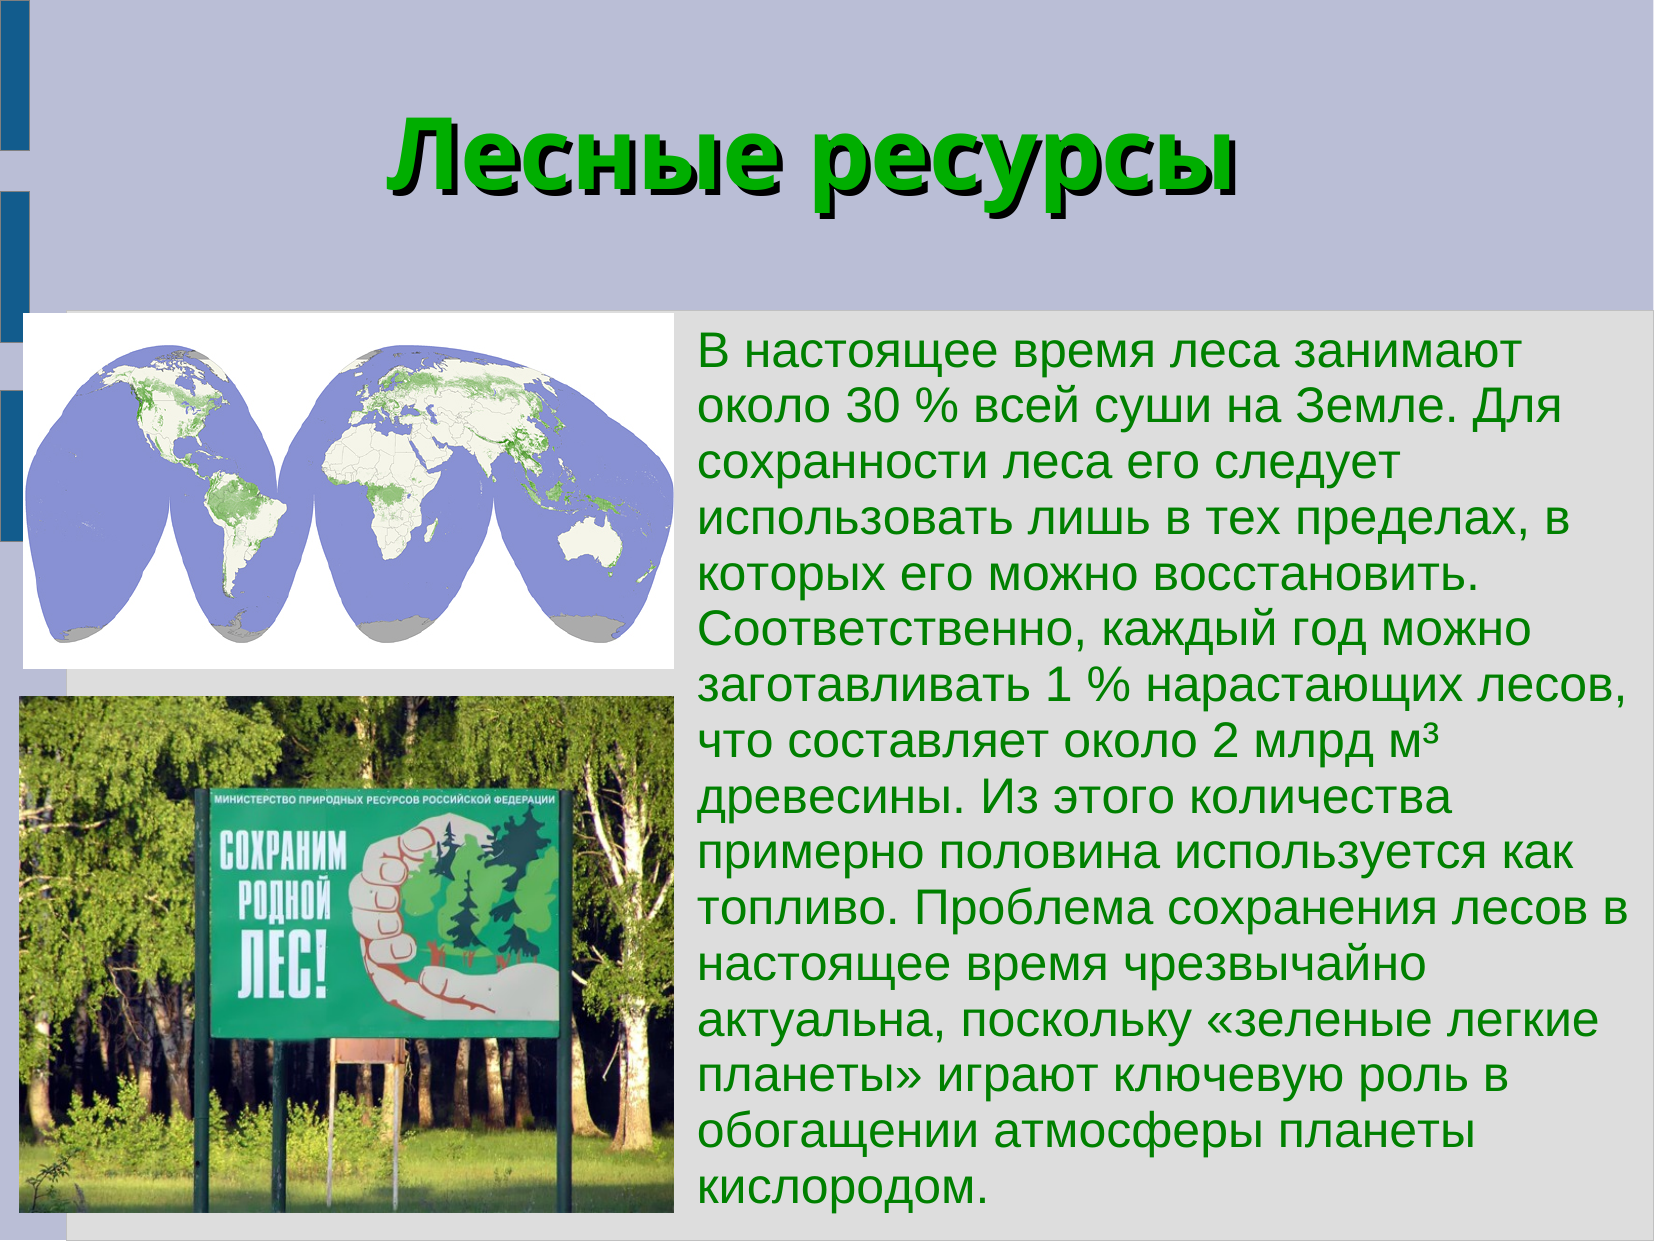

Лесные ресурсы
# В настоящее время леса занимают около 30 % всей суши на Земле. Для сохранности леса его следует использовать лишь в тех пределах, в которых его можно восстановить. Соответственно, каждый год можно заготавливать 1 % нарастающих лесов, что составляет около 2 млрд м³ древесины. Из этого количества примерно половина используется как топливо. Проблема сохранения лесов в настоящее время чрезвычайно актуальна, поскольку «зеленые легкие планеты» играют ключевую роль в обогащении атмосферы планеты кислородом.